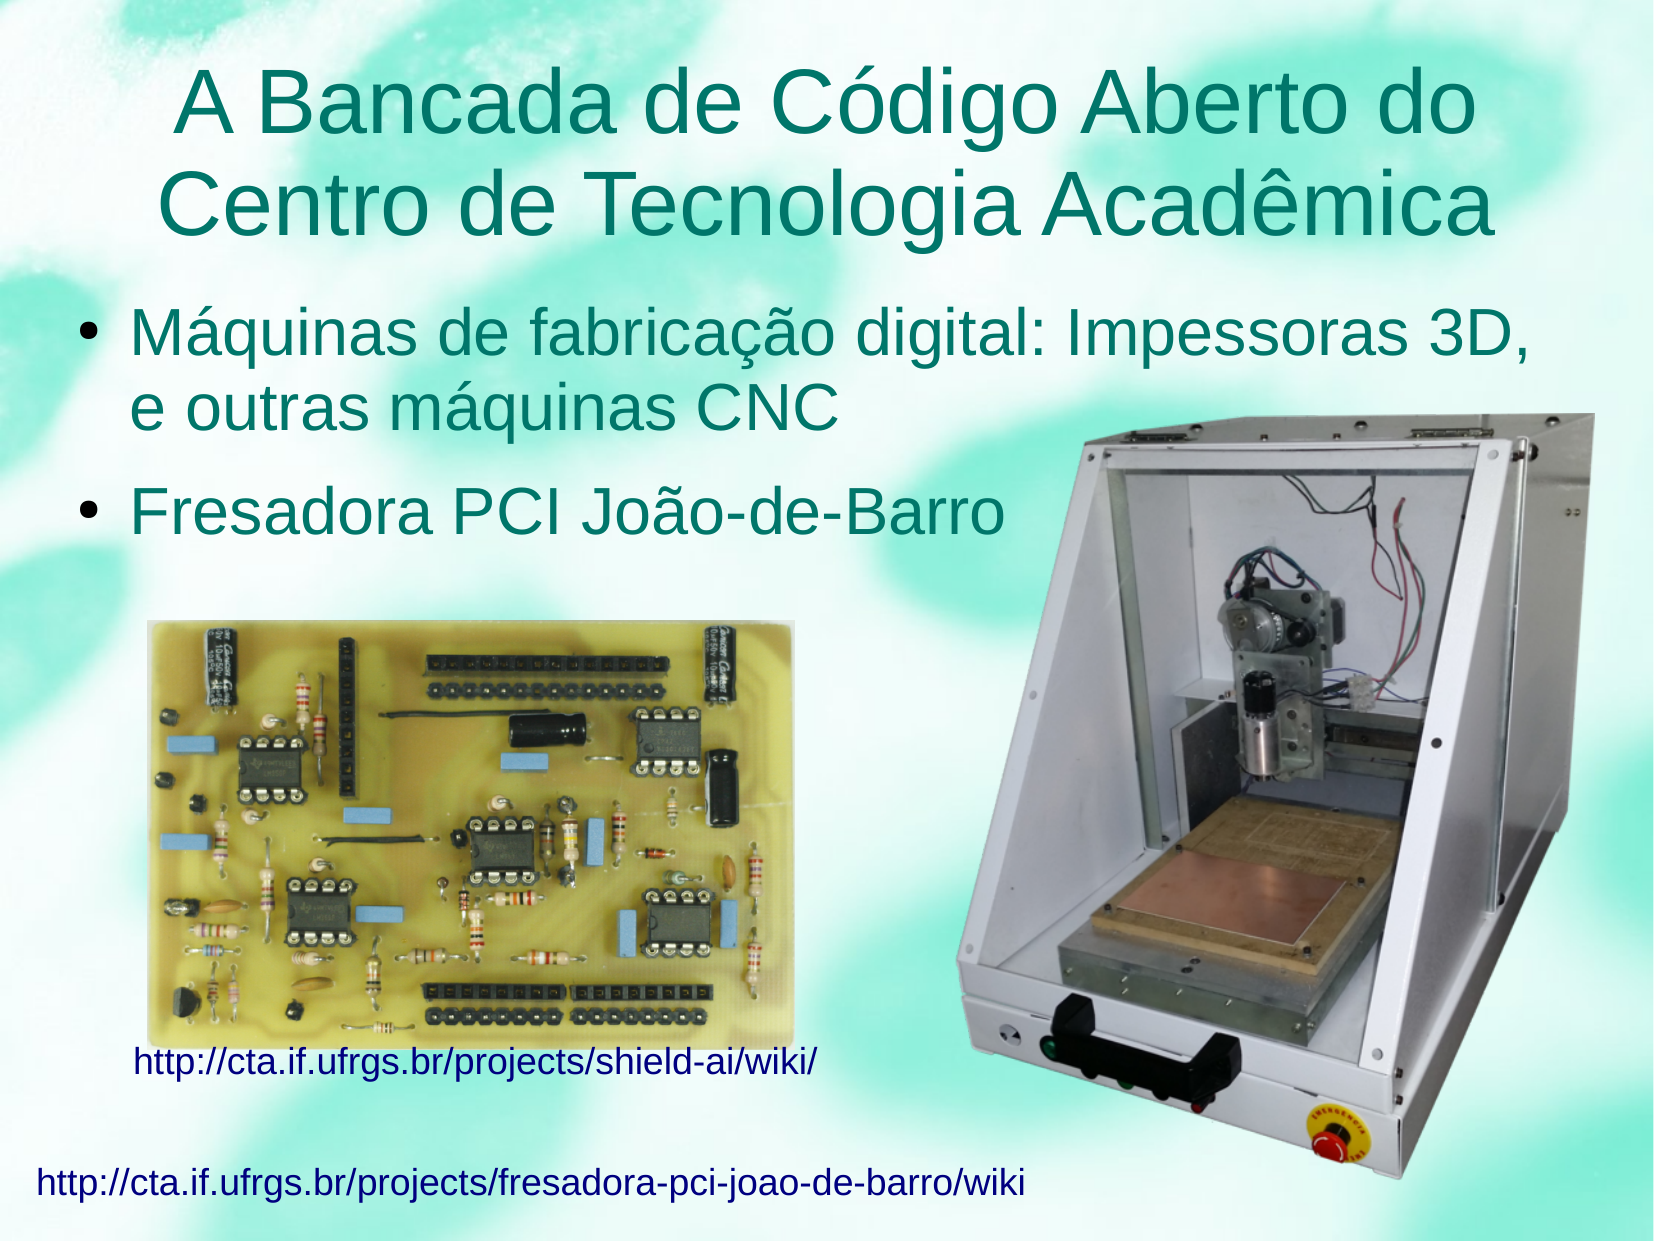

# A Bancada de Código Aberto do Centro de Tecnologia Acadêmica
Máquinas de fabricação digital: Impessoras 3D, e outras máquinas CNC
Fresadora PCI João-de-Barro
http://cta.if.ufrgs.br/projects/shield-ai/wiki/
http://cta.if.ufrgs.br/projects/fresadora-pci-joao-de-barro/wiki